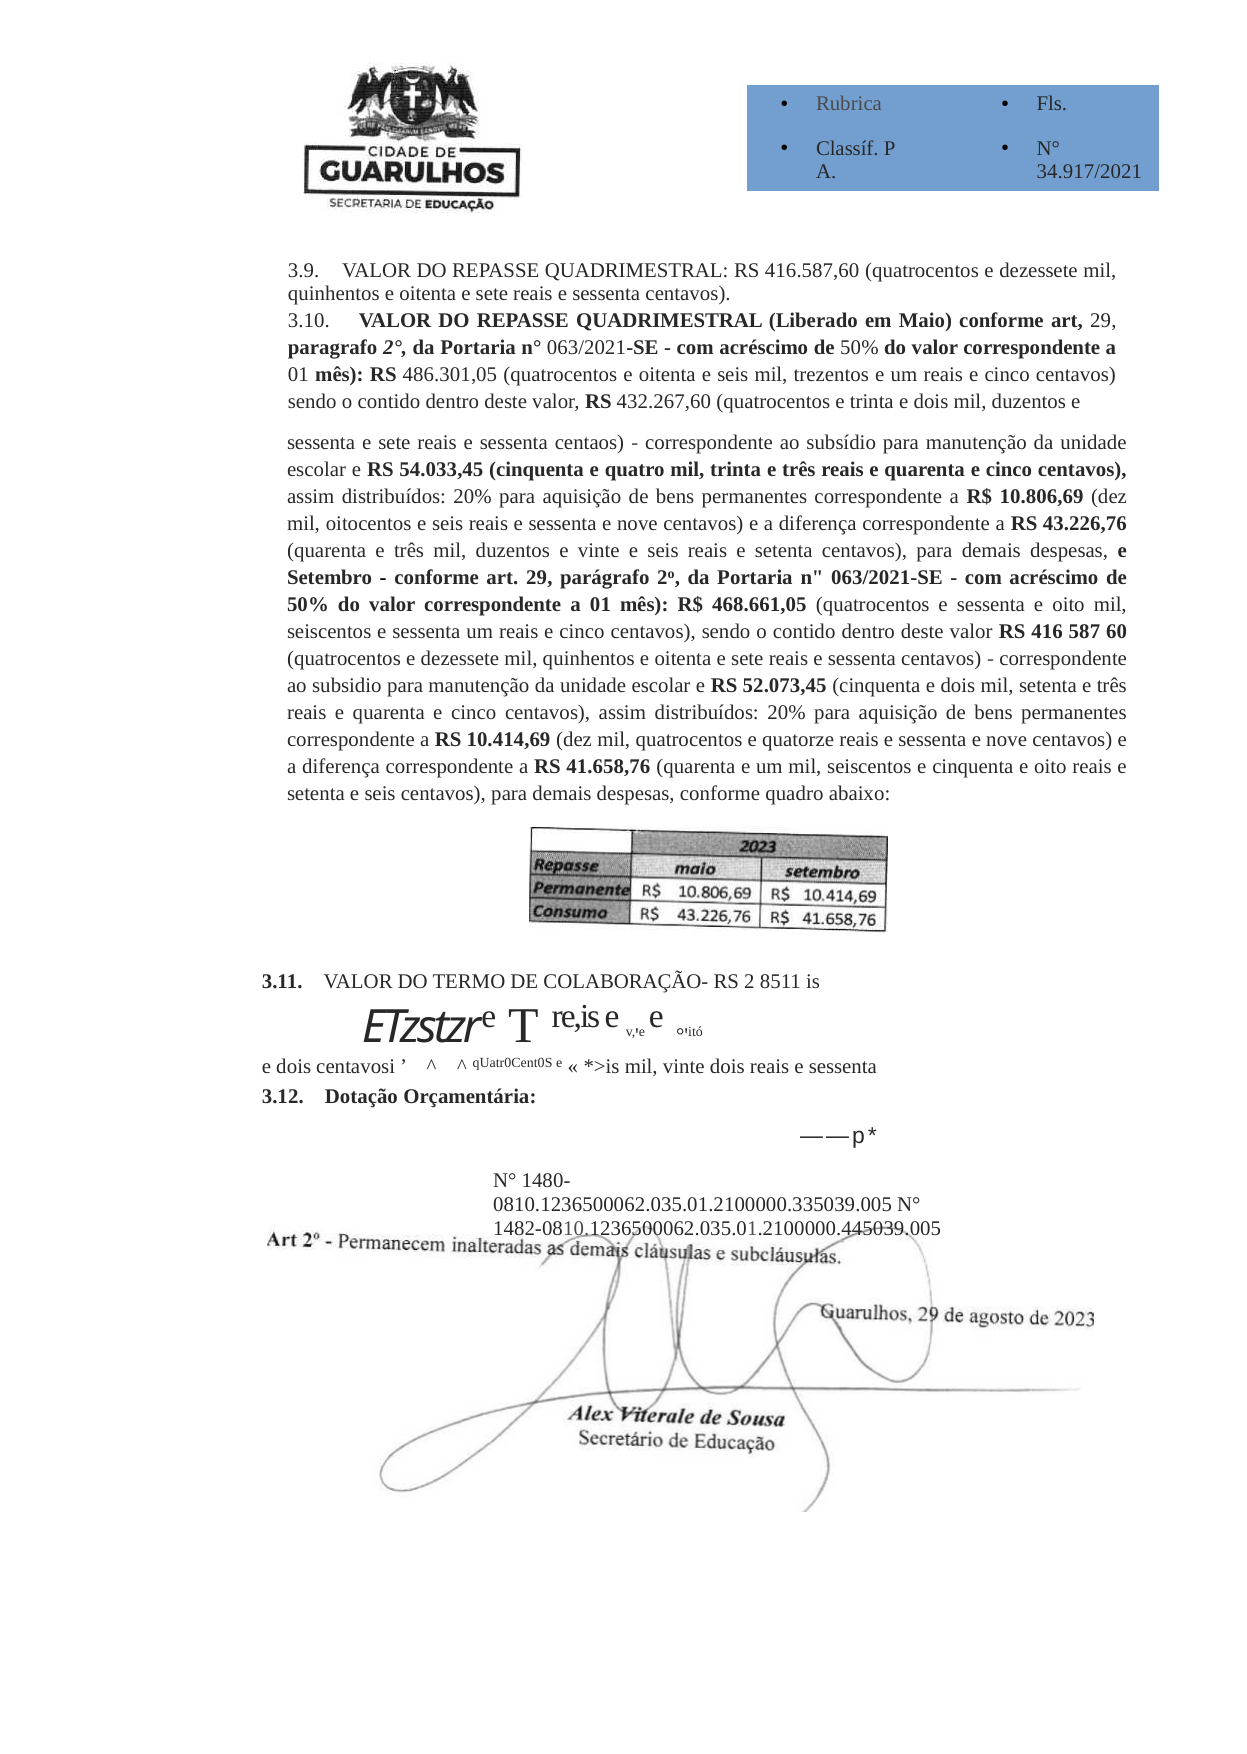

| Rubrica | Fls. |
| --- | --- |
| Classíf. P A. | N° 34.917/2021 |
3.9. VALOR DO REPASSE QUADRIMESTRAL: RS 416.587,60 (quatrocentos e dezessete mil, quinhentos e oitenta e sete reais e sessenta centavos).
3.10. VALOR DO REPASSE QUADRIMESTRAL (Liberado em Maio) conforme art, 29, paragrafo 2°, da Portaria n° 063/2021-SE - com acréscimo de 50% do valor correspondente a 01 mês): RS 486.301,05 (quatrocentos e oitenta e seis mil, trezentos e um reais e cinco centavos) sendo o contido dentro deste valor, RS 432.267,60 (quatrocentos e trinta e dois mil, duzentos e
sessenta e sete reais e sessenta centaos) - correspondente ao subsídio para manutenção da unidade escolar e RS 54.033,45 (cinquenta e quatro mil, trinta e três reais e quarenta e cinco centavos), assim distribuídos: 20% para aquisição de bens permanentes correspondente a R$ 10.806,69 (dez mil, oitocentos e seis reais e sessenta e nove centavos) e a diferença correspondente a RS 43.226,76 (quarenta e três mil, duzentos e vinte e seis reais e setenta centavos), para demais despesas, e Setembro - conforme art. 29, parágrafo 2o, da Portaria n" 063/2021-SE - com acréscimo de 50% do valor correspondente a 01 mês): R$ 468.661,05 (quatrocentos e sessenta e oito mil, seiscentos e sessenta um reais e cinco centavos), sendo o contido dentro deste valor RS 416 587 60 (quatrocentos e dezessete mil, quinhentos e oitenta e sete reais e sessenta centavos) - correspondente ao subsidio para manutenção da unidade escolar e RS 52.073,45 (cinquenta e dois mil, setenta e três reais e quarenta e cinco centavos), assim distribuídos: 20% para aquisição de bens permanentes correspondente a RS 10.414,69 (dez mil, quatrocentos e quatorze reais e sessenta e nove centavos) e a diferença correspondente a RS 41.658,76 (quarenta e um mil, seiscentos e cinquenta e oito reais e setenta e seis centavos), para demais despesas, conforme quadro abaixo:
3.11. VALOR DO TERMO DE COLABORAÇÃO- RS 2 8511 is
ETzstzre t re,is e v,'e e °'itó
e dois centavosi ’ ^ ^ qUatr0Cent0S e « *>is mil, vinte dois reais e sessenta
3.12. Dotação Orçamentária:
——p*
N° 1480-0810.1236500062.035.01.2100000.335039.005 N° 1482-0810.1236500062.035.01.2100000.445039.005